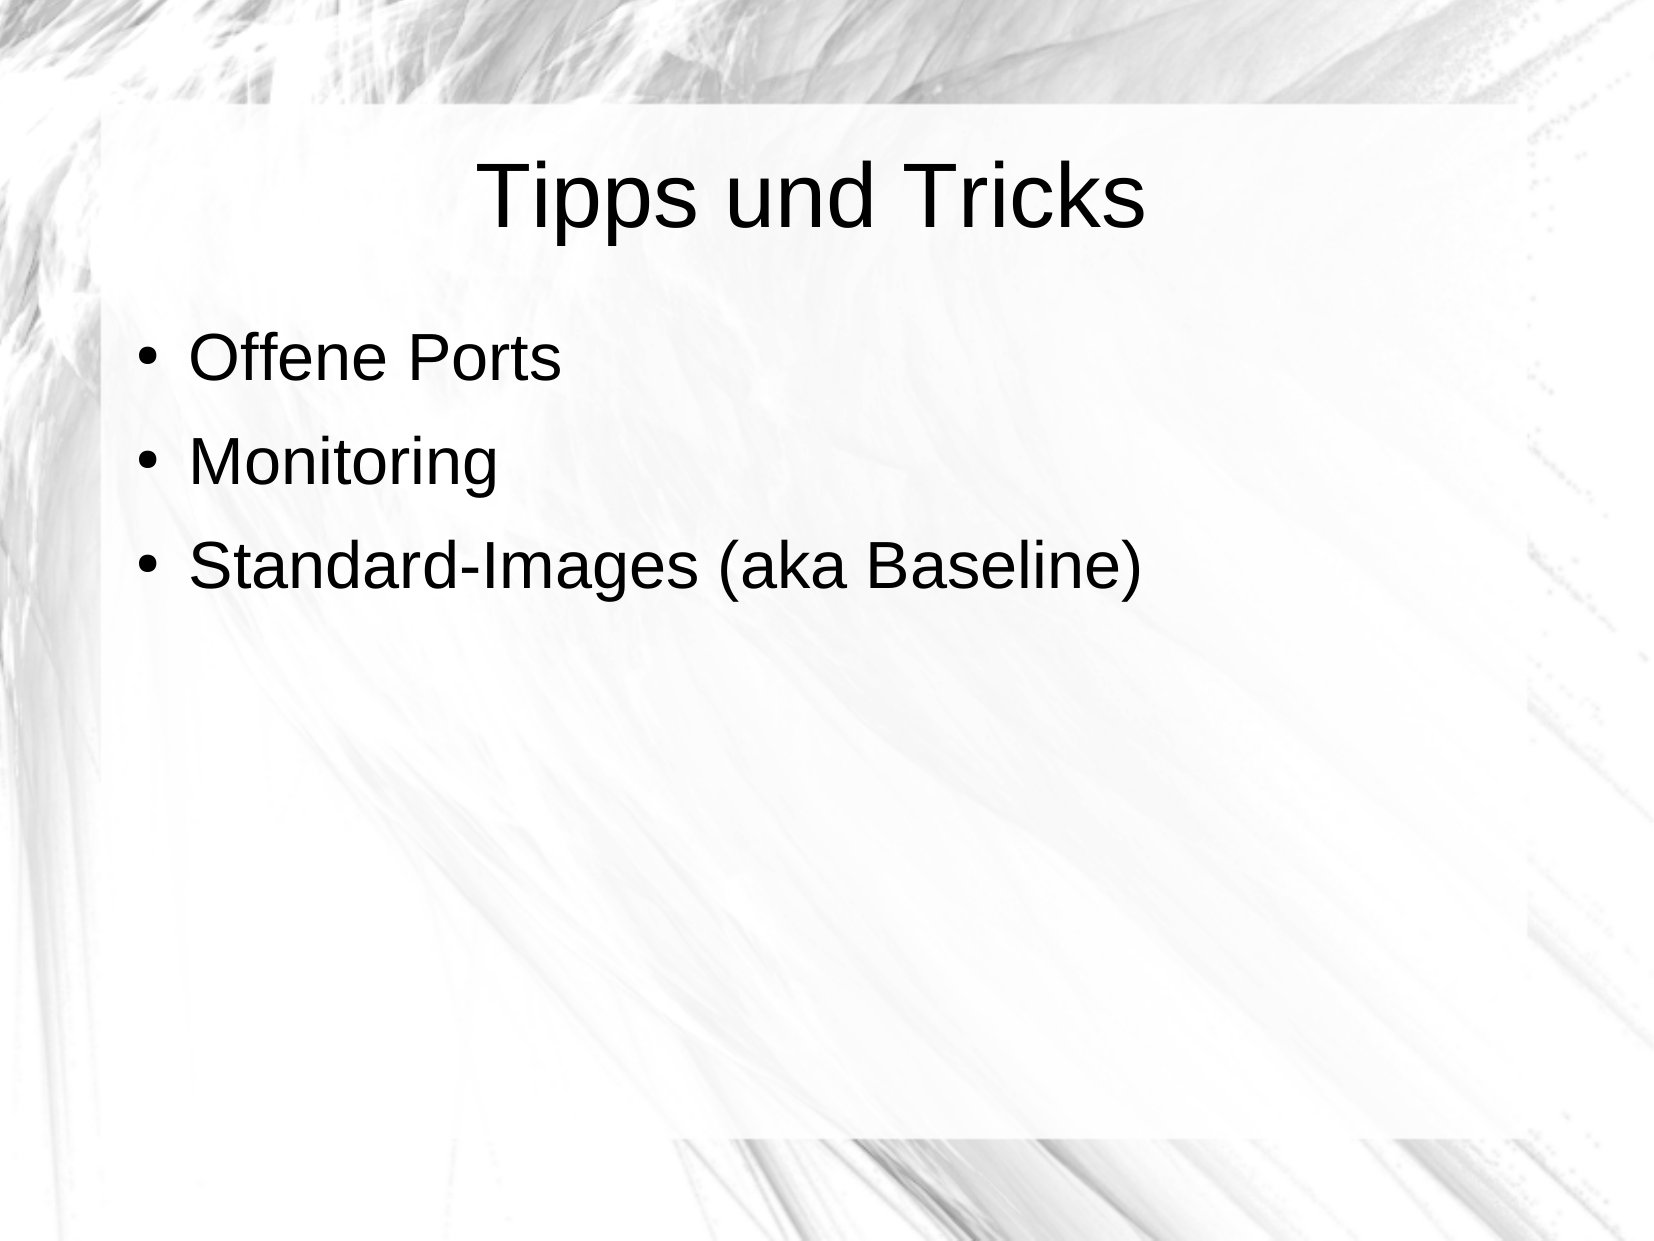

# Tipps und Tricks
Offene Ports
Monitoring
Standard-Images (aka Baseline)